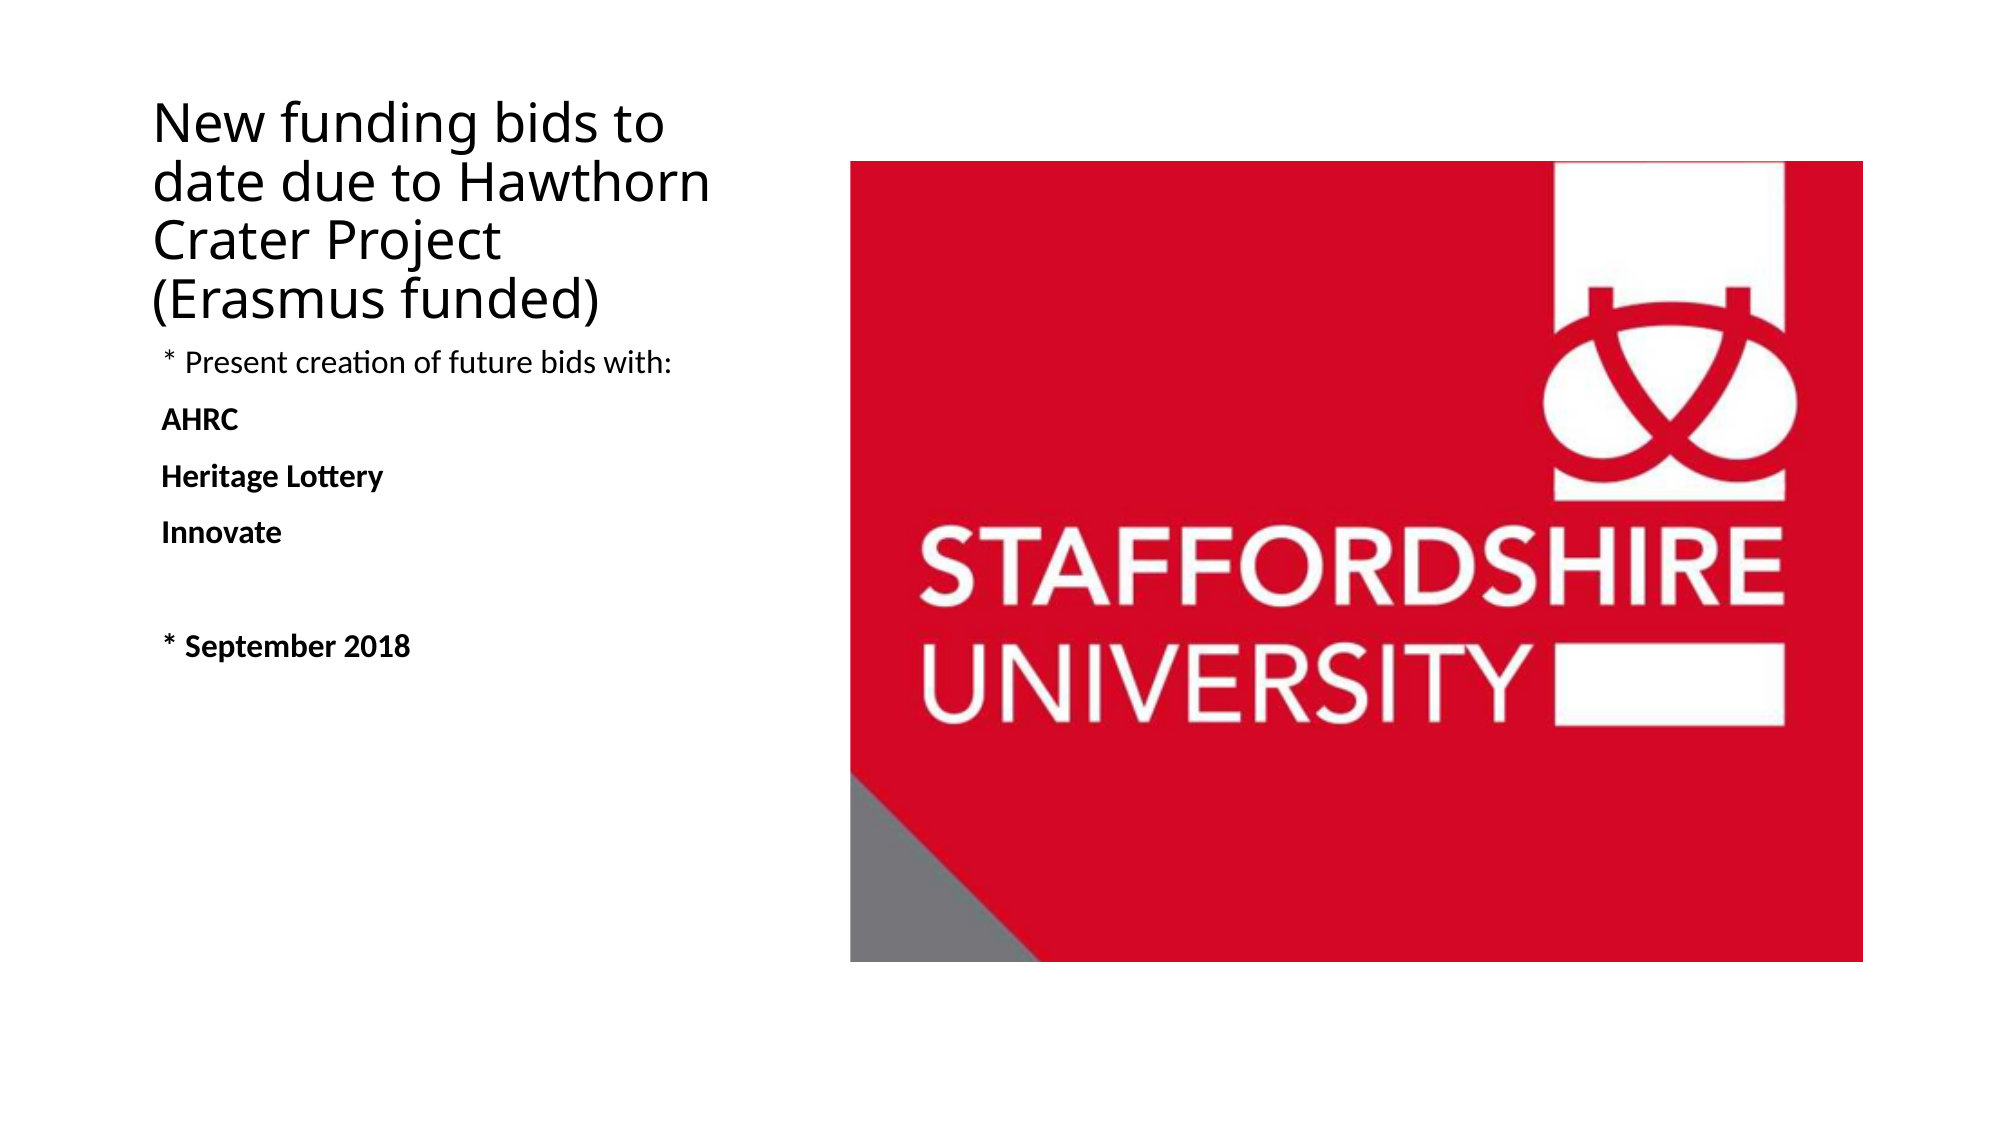

# New funding bids to date due to Hawthorn Crater Project (Erasmus funded)
* Present creation of future bids with:
AHRC
Heritage Lottery
Innovate
* September 2018